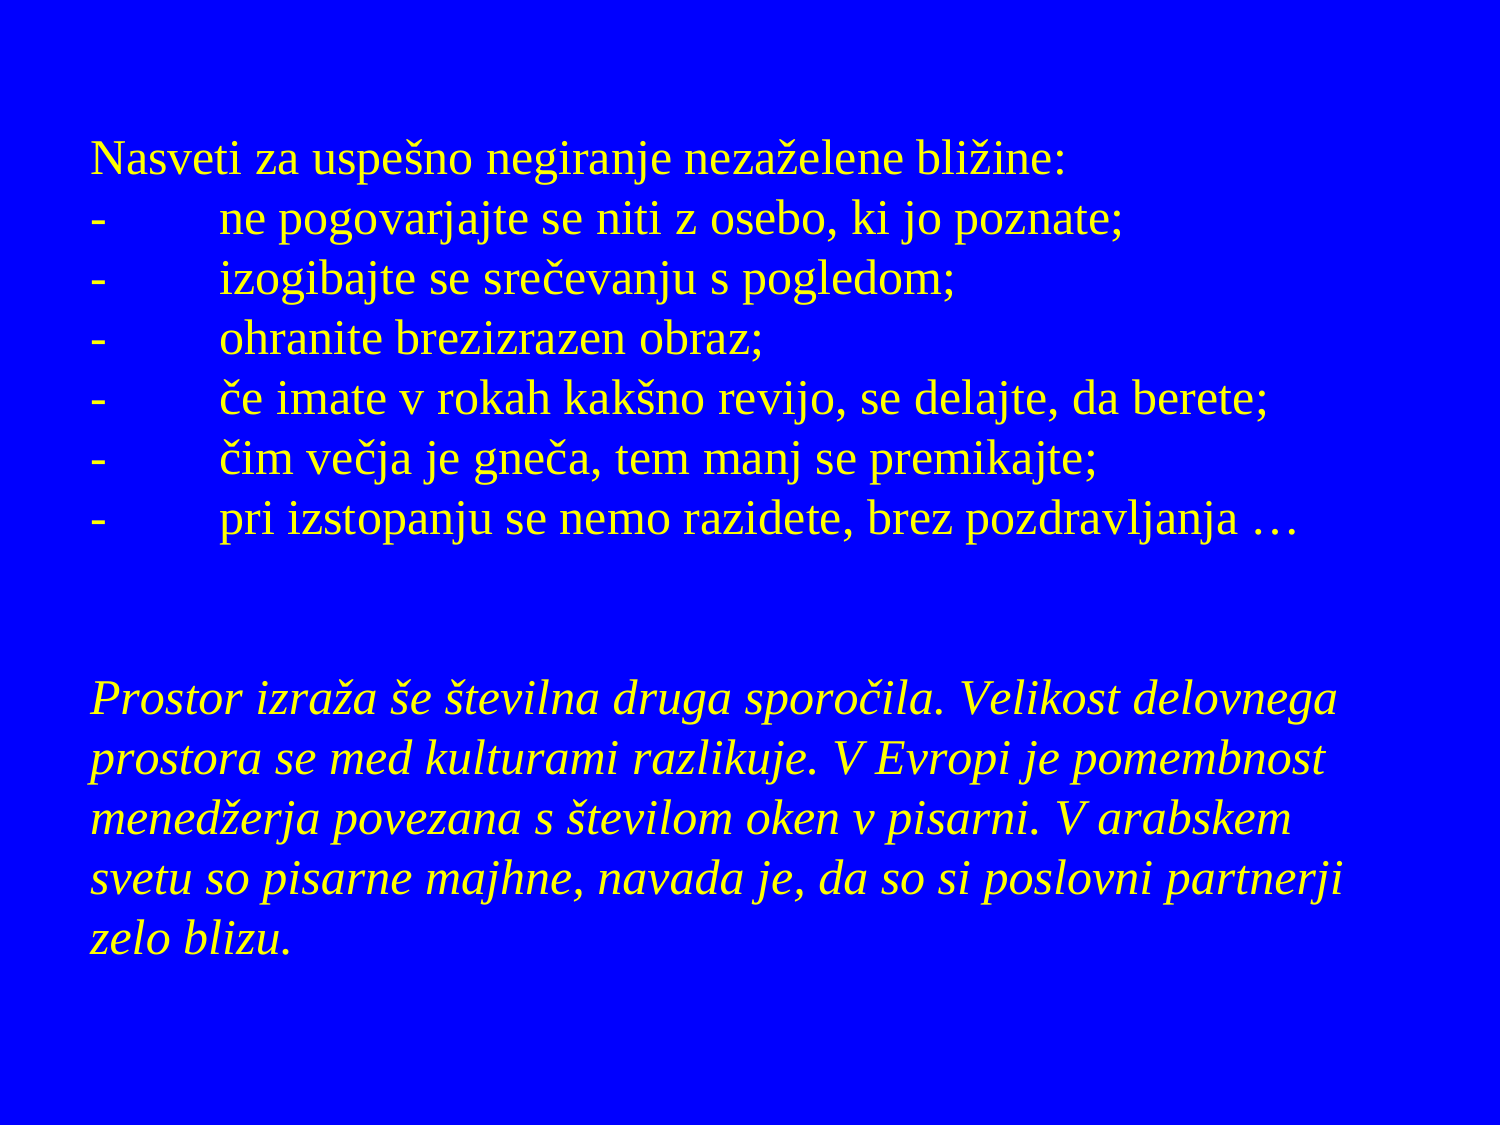

# Nasveti za uspešno negiranje nezaželene bližine: -         ne pogovarjajte se niti z osebo, ki jo poznate; -         izogibajte se srečevanju s pogledom; -         ohranite brezizrazen obraz; -         če imate v rokah kakšno revijo, se delajte, da berete; -         čim večja je gneča, tem manj se premikajte; -         pri izstopanju se nemo razidete, brez pozdravljanja …     Prostor izraža še številna druga sporočila. Velikost delovnega prostora se med kulturami razlikuje. V Evropi je pomembnost menedžerja povezana s številom oken v pisarni. V arabskem svetu so pisarne majhne, navada je, da so si poslovni partnerji zelo blizu.